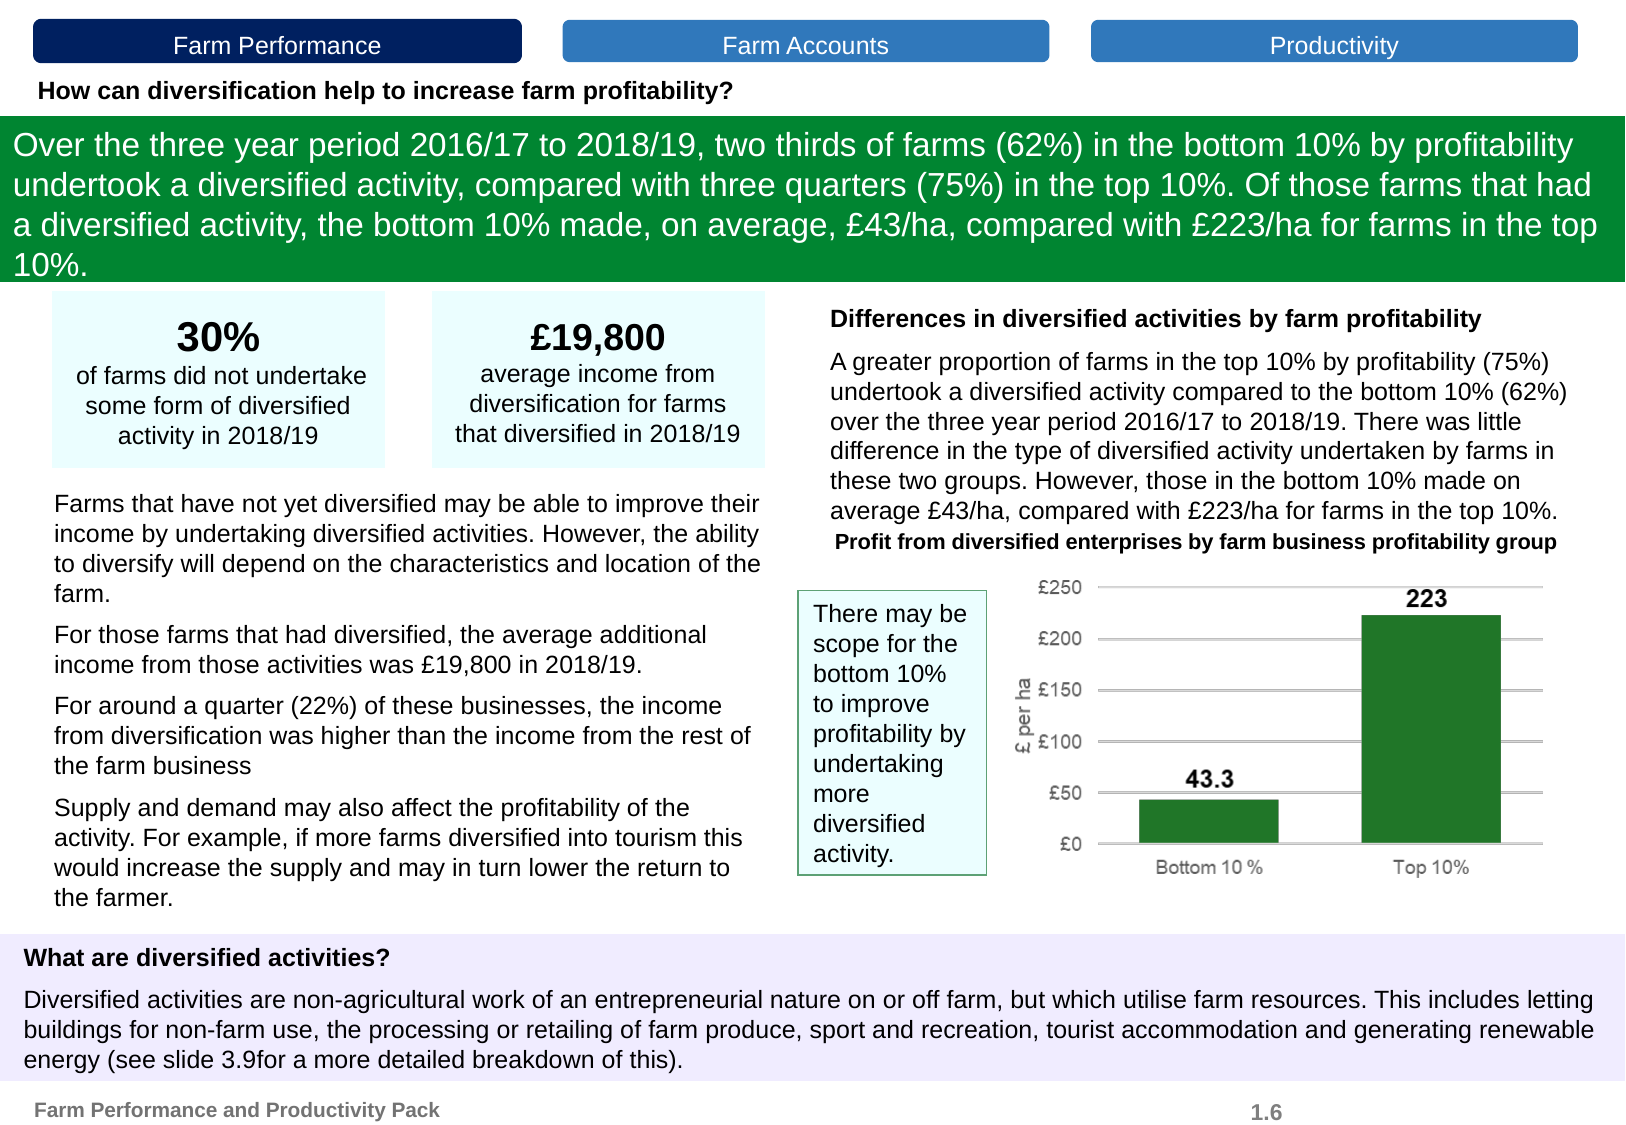

Farm Performance
Farm Accounts
Productivity
How can diversification help to increase farm profitability?
Over the three year period 2016/17 to 2018/19, two thirds of farms (62%) in the bottom 10% by profitability undertook a diversified activity, compared with three quarters (75%) in the top 10%. Of those farms that had a diversified activity, the bottom 10% made, on average, £43/ha, compared with £223/ha for farms in the top 10%.
# Slide 2.6 – How can diversification help to increase farm profitability?
30%
 of farms did not undertake some form of diversified activity in 2018/19
£19,800
average income from diversification for farms that diversified in 2018/19
Differences in diversified activities by farm profitability
A greater proportion of farms in the top 10% by profitability (75%) undertook a diversified activity compared to the bottom 10% (62%) over the three year period 2016/17 to 2018/19. There was little difference in the type of diversified activity undertaken by farms in these two groups. However, those in the bottom 10% made on average £43/ha, compared with £223/ha for farms in the top 10%.
Farms that have not yet diversified may be able to improve their income by undertaking diversified activities. However, the ability to diversify will depend on the characteristics and location of the farm.
For those farms that had diversified, the average additional income from those activities was £19,800 in 2018/19.
For around a quarter (22%) of these businesses, the income from diversification was higher than the income from the rest of the farm business
Supply and demand may also affect the profitability of the activity. For example, if more farms diversified into tourism this would increase the supply and may in turn lower the return to the farmer.
Profit from diversified enterprises by farm business profitability group
There may be scope for the bottom 10% to improve profitability by undertaking more diversified activity.
What are diversified activities?
Diversified activities are non-agricultural work of an entrepreneurial nature on or off farm, but which utilise farm resources. This includes letting buildings for non-farm use, the processing or retailing of farm produce, sport and recreation, tourist accommodation and generating renewable energy (see slide 3.9for a more detailed breakdown of this).
1.6
Farm Performance and Productivity Pack